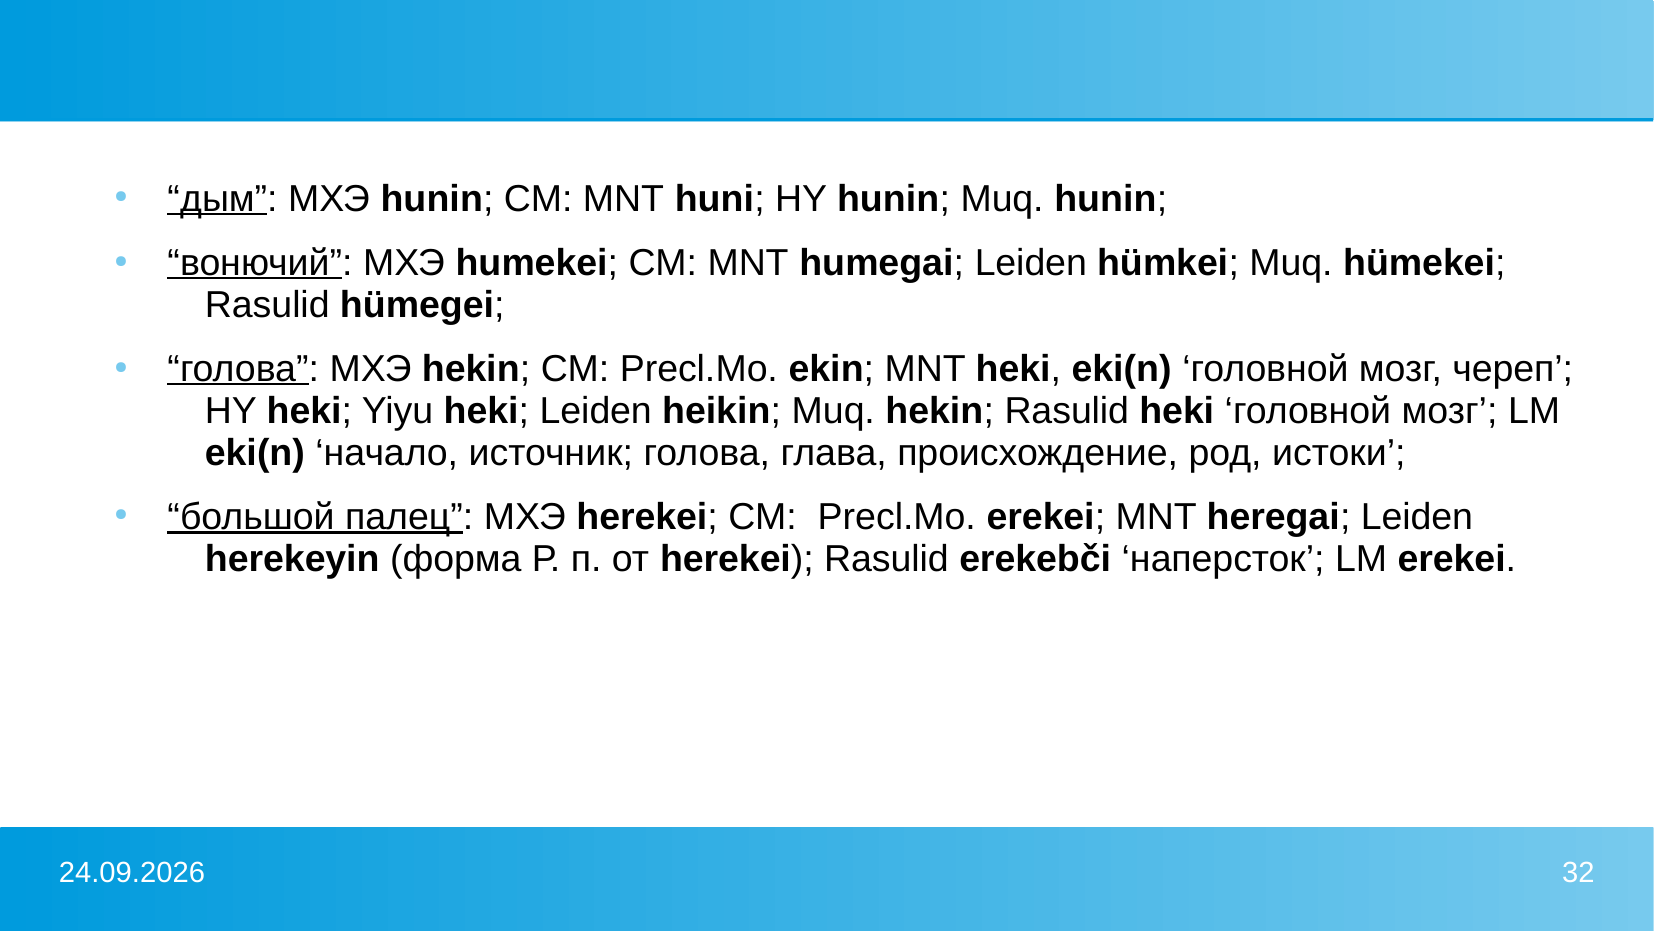

#
“дым”: МХЭ hunin; СМ: MNT huni; HY hunin; Muq. hunin;
“вонючий”: МХЭ humekei; СМ: MNT humegai; Leiden hümkei; Muq. hümekei; Rasulid hümegei;
“голова”: МХЭ hekin; СМ: Precl.Mo. ekin; MNT heki, eki(n) ‘головной мозг, череп’; HY heki; Yiyu heki; Leiden heikin; Muq. hekin; Rasulid heki ‘головной мозг’; LM eki(n) ‘начало, источник; голова, глава, происхождение, род, истоки’;
“большой палец”: МХЭ herekei; СМ: Precl.Mo. erekei; MNT heregai; Leiden herekeyin (форма Р. п. от herekei); Rasulid erekebči ‘наперсток’; LM erekei.
32